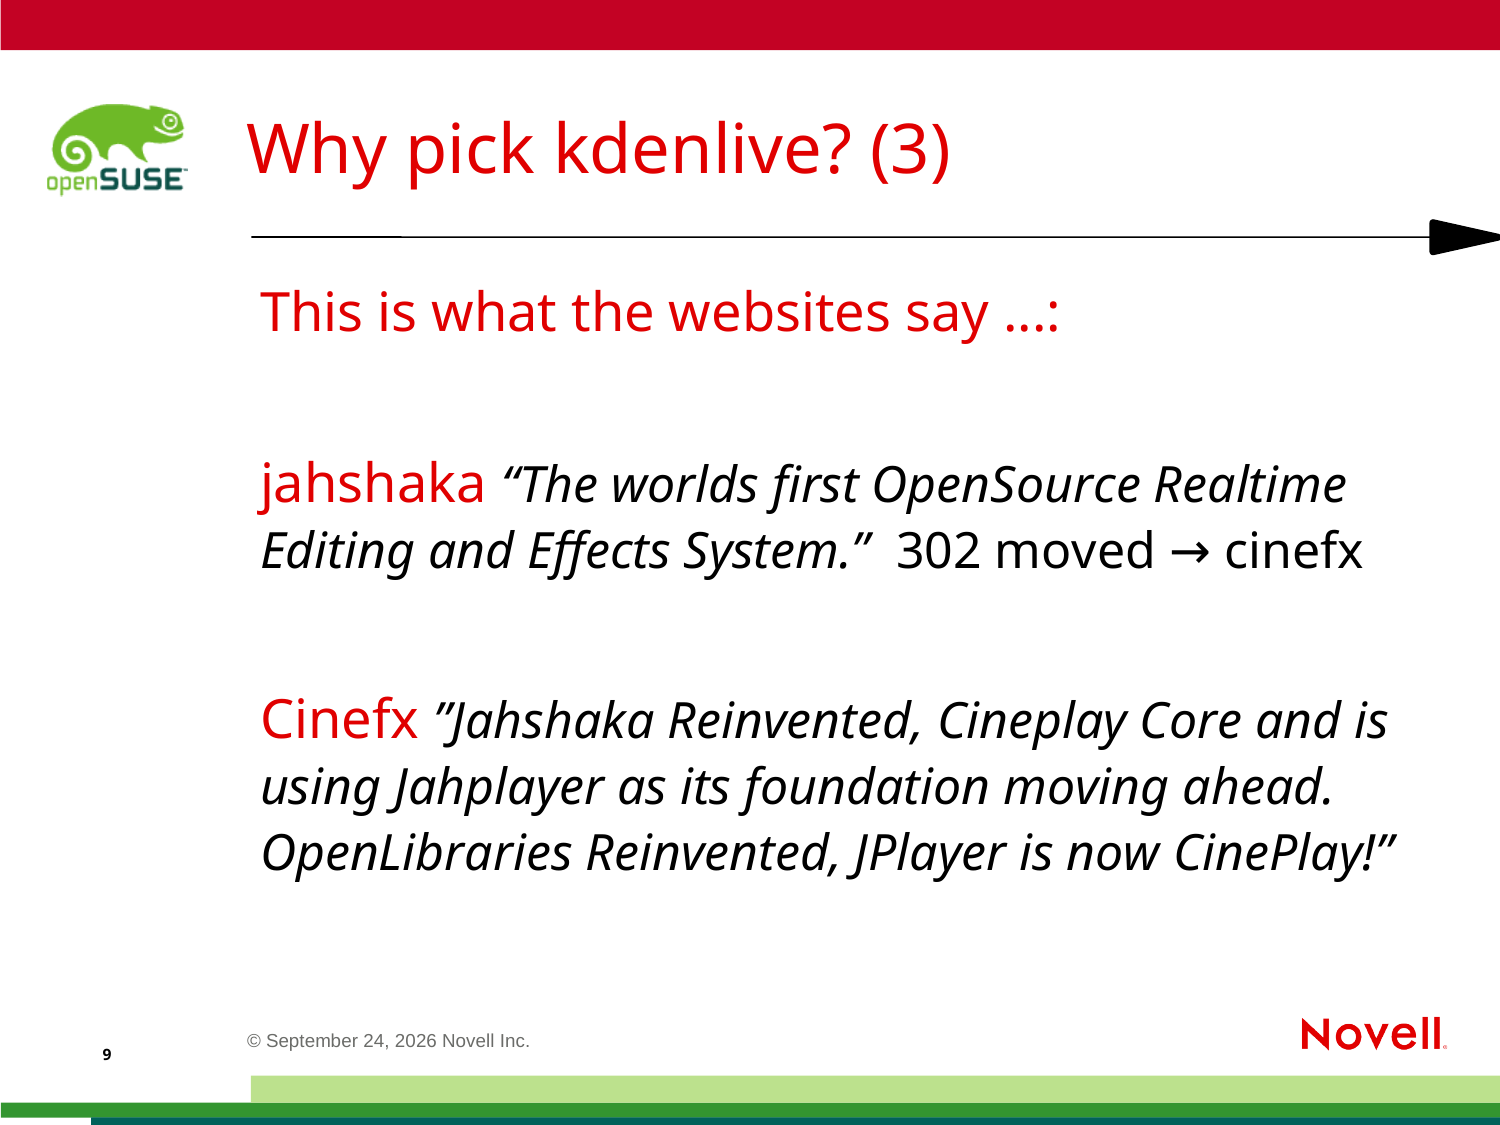

# Why pick kdenlive? (3)
This is what the websites say ...:
jahshaka “The worlds first OpenSource Realtime Editing and Effects System.” 302 moved → cinefx
Cinefx ”Jahshaka Reinvented, Cineplay Core and is using Jahplayer as its foundation moving ahead. OpenLibraries Reinvented, JPlayer is now CinePlay!”